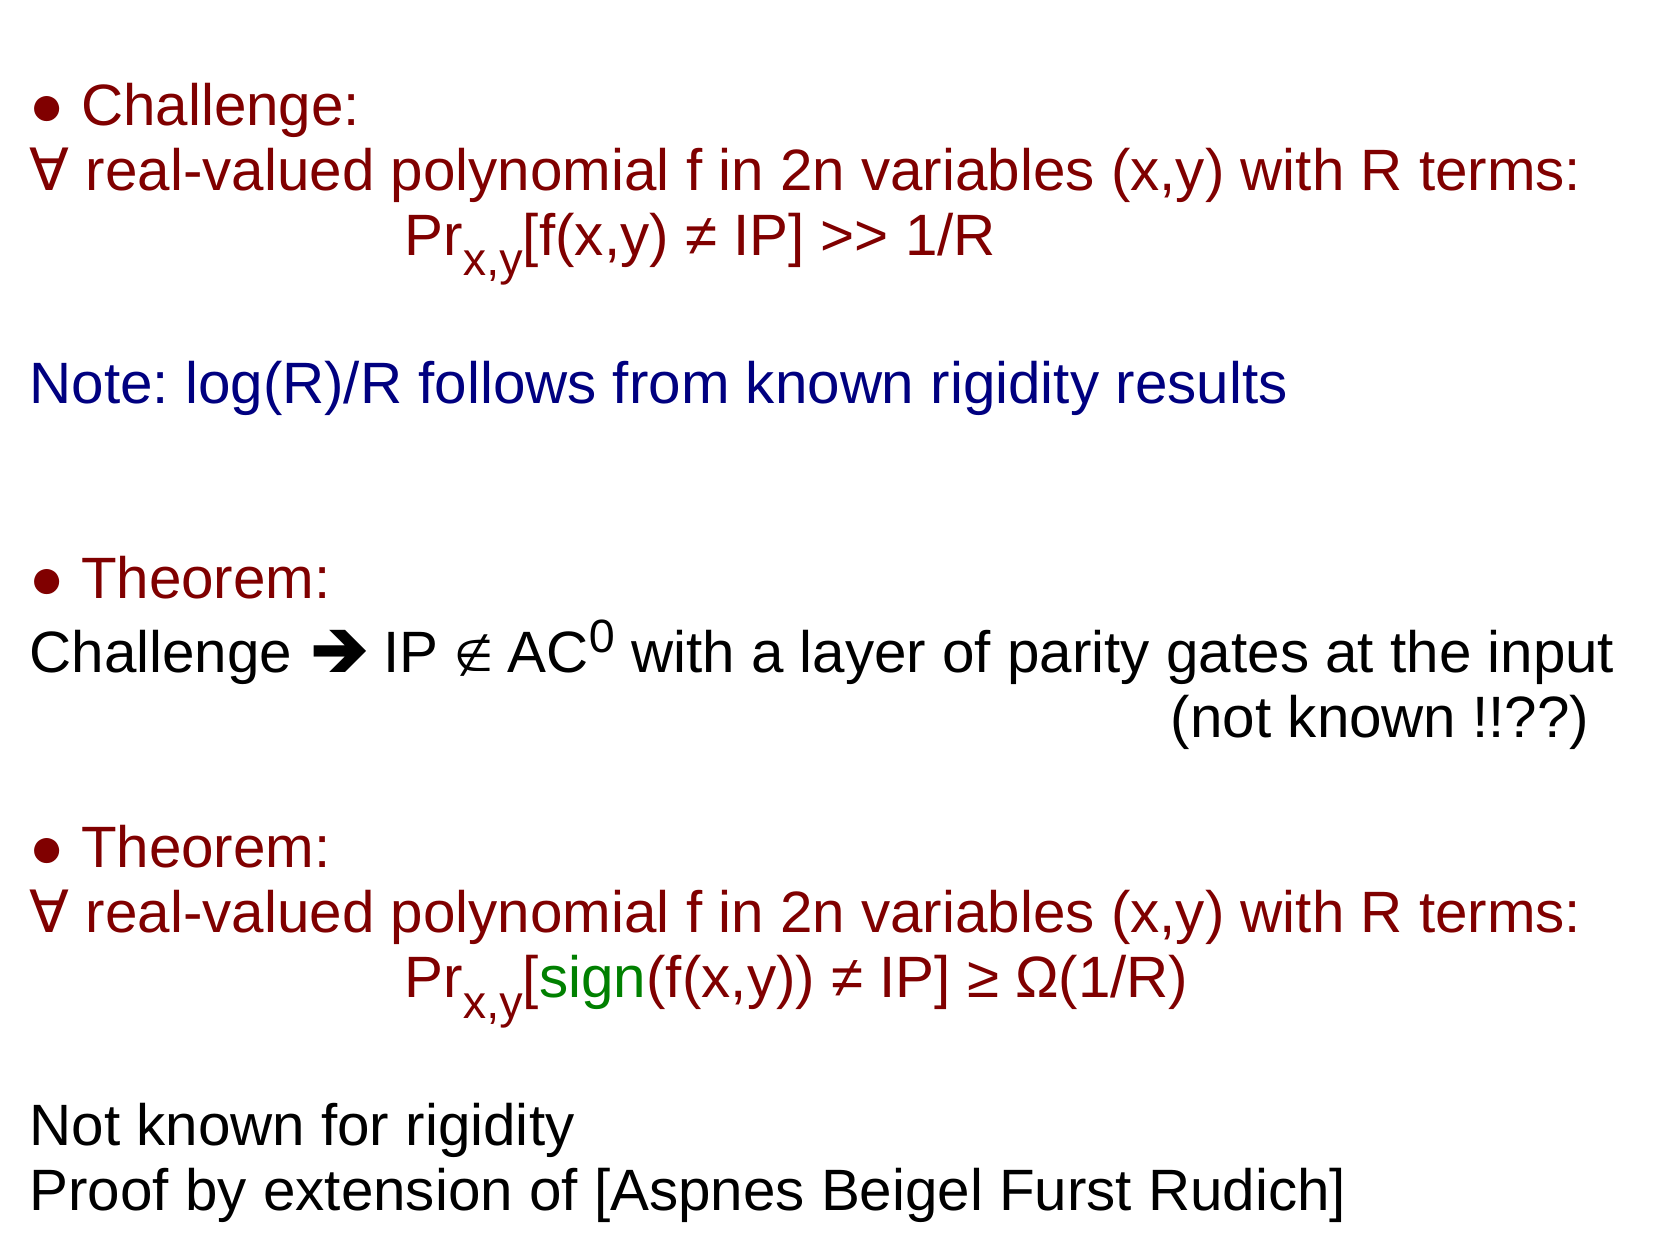

● Challenge:
∀ real-valued polynomial f in 2n variables (x,y) with R terms: 						Prx,y[f(x,y) ≠ IP] >> 1/R
Note: log(R)/R follows from known rigidity results
● Theorem:
Challenge  IP ∉ AC0 with a layer of parity gates at the input 															 (not known !!??)
● Theorem:
∀ real-valued polynomial f in 2n variables (x,y) with R terms: 						Prx,y[sign(f(x,y)) ≠ IP] ≥ Ω(1/R)
Not known for rigidity
Proof by extension of [Aspnes Beigel Furst Rudich]
#